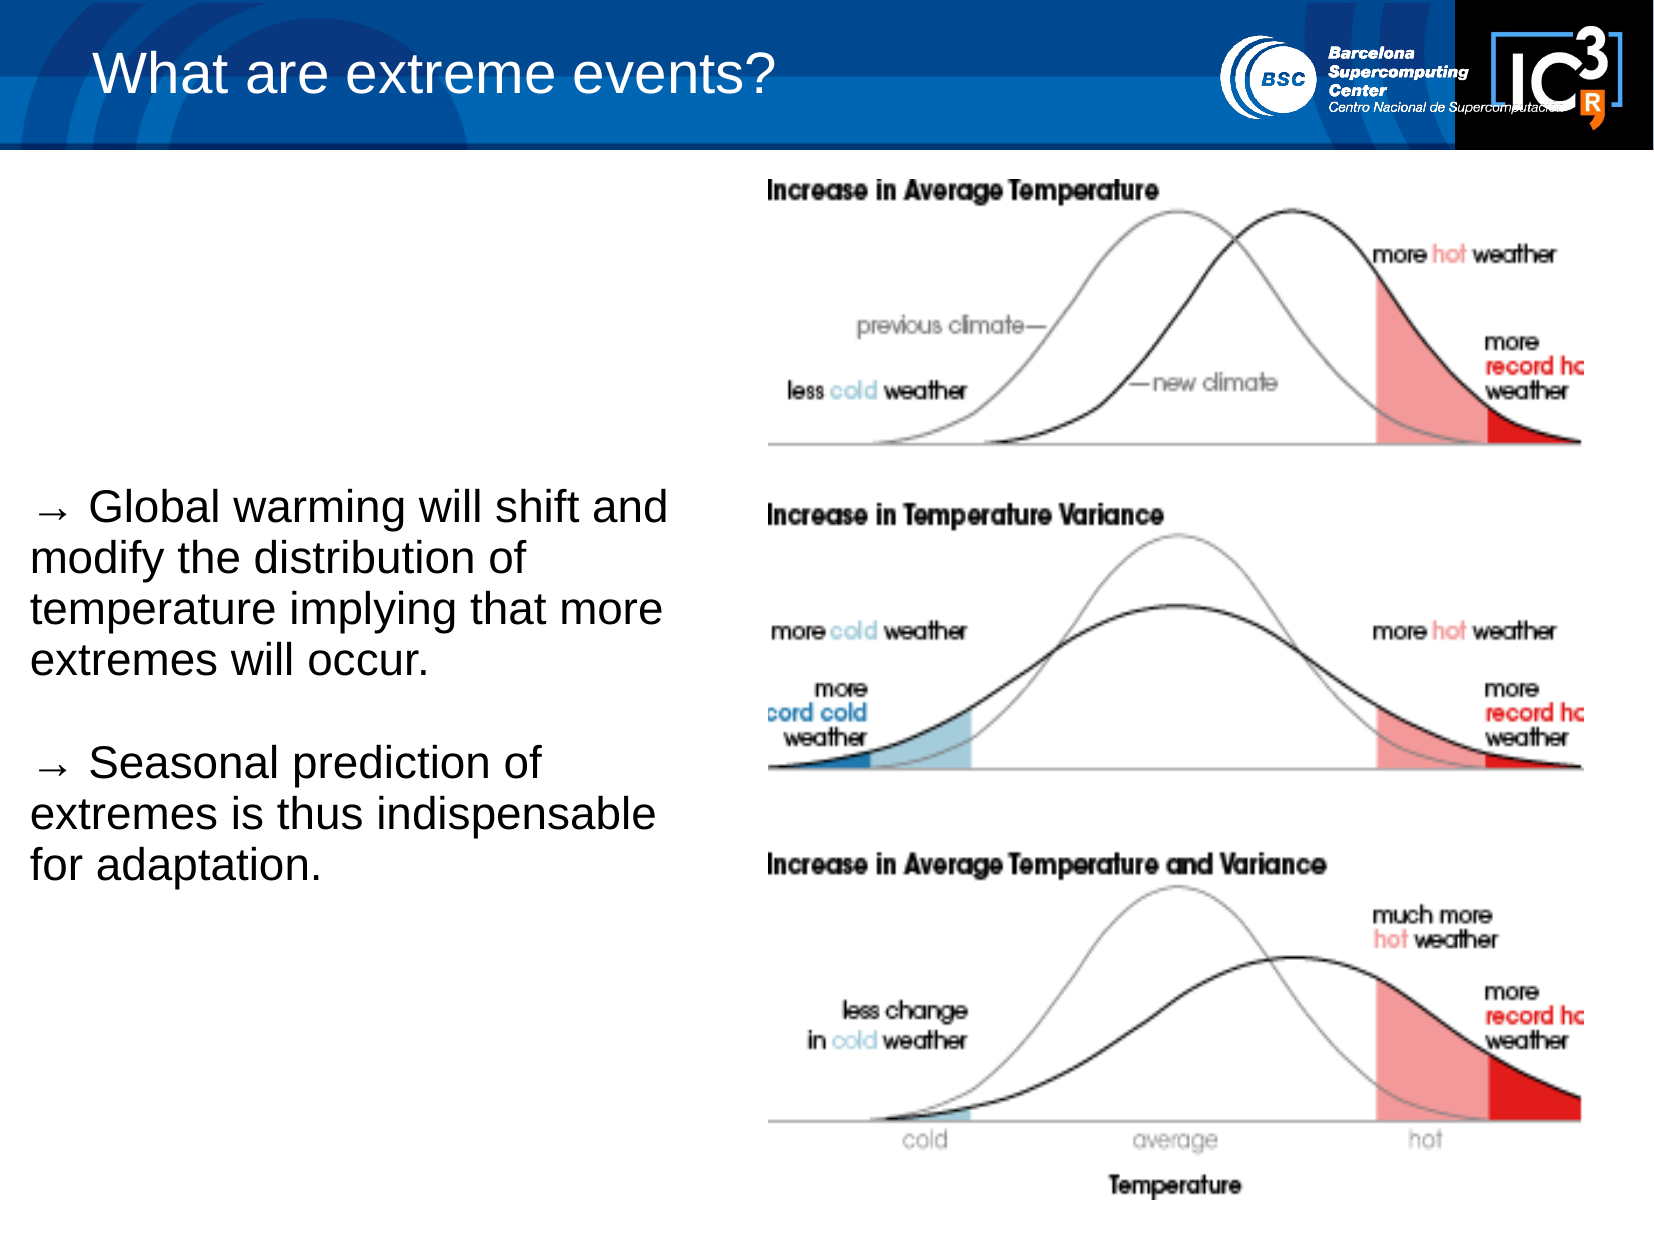

What are extreme events?
→ Global warming will shift and modify the distribution of temperature implying that more extremes will occur.
→ Seasonal prediction of extremes is thus indispensable for adaptation.